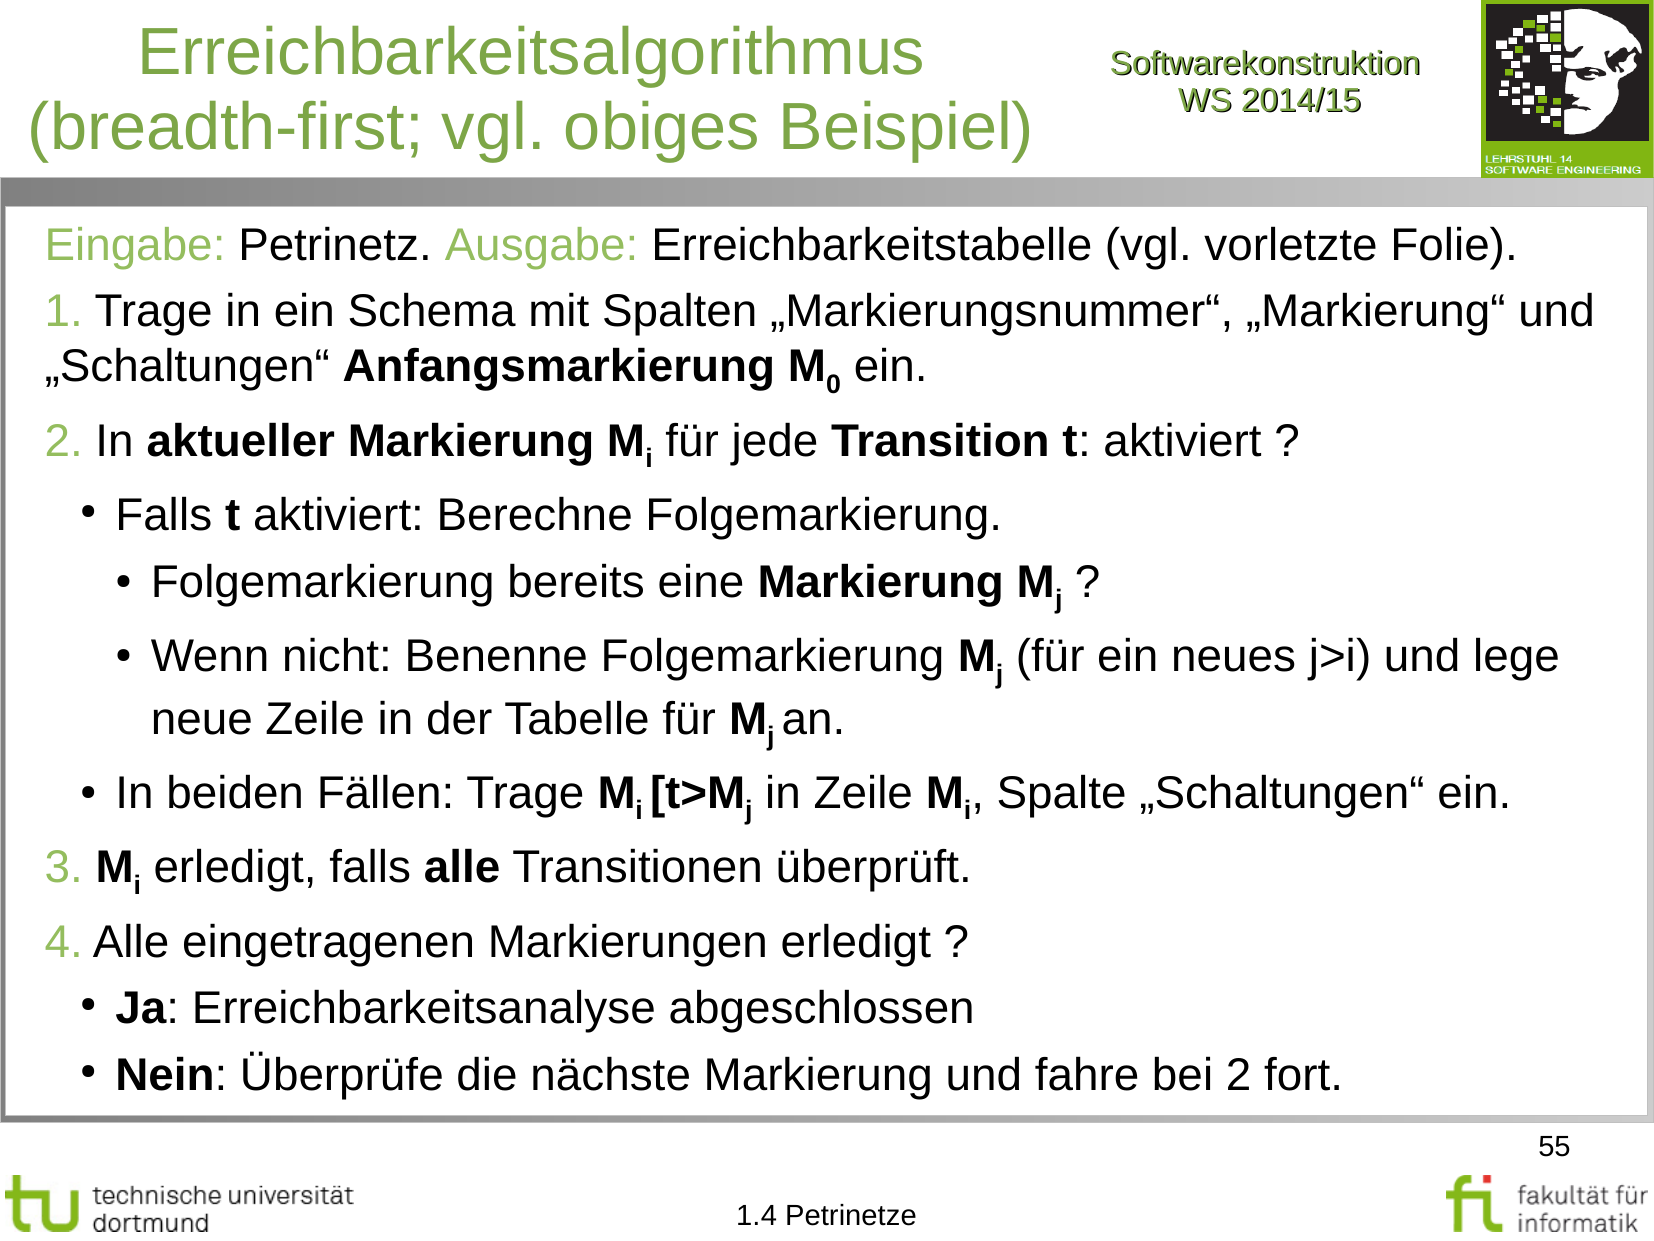

# Erreichbarkeitsalgorithmus (breadth-first; vgl. obiges Beispiel)
Eingabe: Petrinetz. Ausgabe: Erreichbarkeitstabelle (vgl. vorletzte Folie).
1. Trage in ein Schema mit Spalten „Markierungsnummer“, „Markierung“ und „Schaltungen“ Anfangsmarkierung M0 ein.
2. In aktueller Markierung Mi für jede Transition t: aktiviert ?
Falls t aktiviert: Berechne Folgemarkierung.
Folgemarkierung bereits eine Markierung Mj ?
Wenn nicht: Benenne Folgemarkierung Mj (für ein neues j>i) und lege neue Zeile in der Tabelle für Mj an.
In beiden Fällen: Trage Mi [t>Mj in Zeile Mi, Spalte „Schaltungen“ ein.
3. Mi erledigt, falls alle Transitionen überprüft.
4. Alle eingetragenen Markierungen erledigt ?
Ja: Erreichbarkeitsanalyse abgeschlossen
Nein: Überprüfe die nächste Markierung und fahre bei 2 fort.
55
1.4 Petrinetze